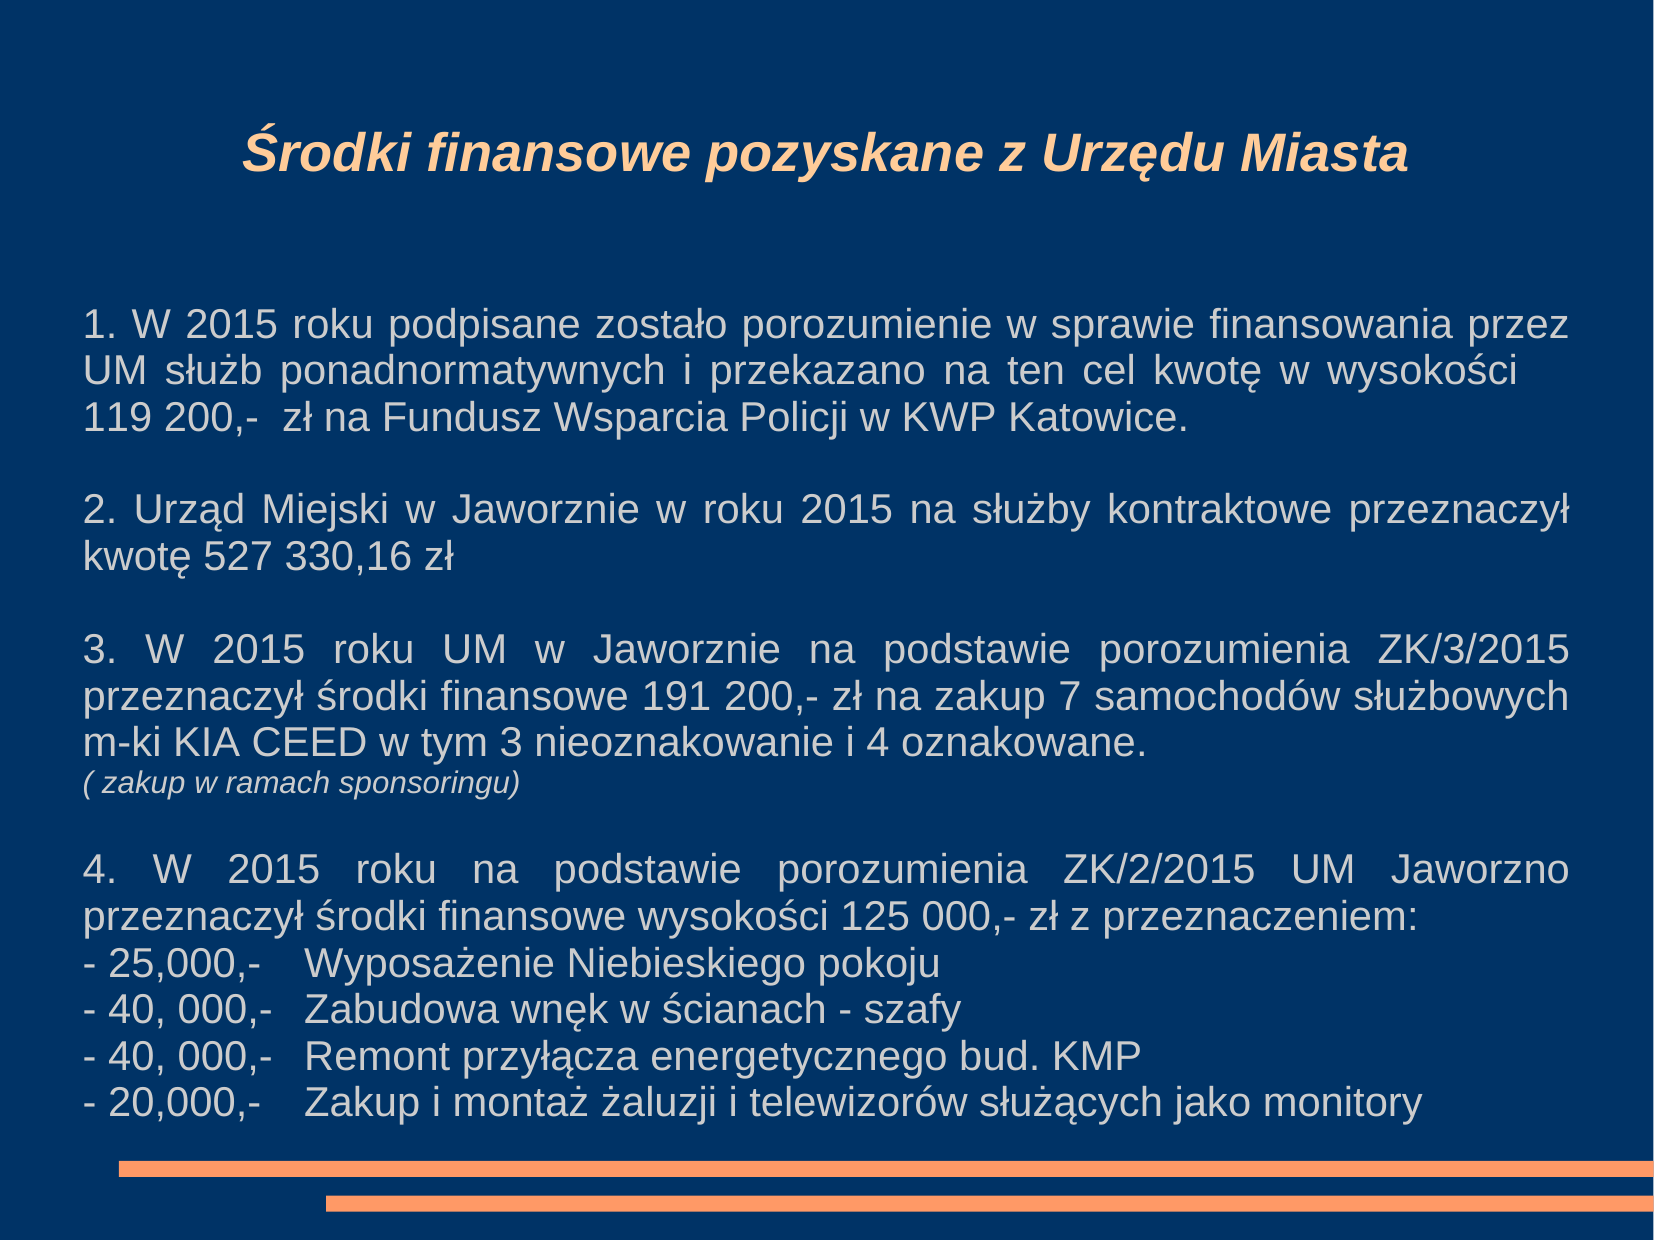

# Środki finansowe pozyskane z Urzędu Miasta
1. W 2015 roku podpisane zostało porozumienie w sprawie finansowania przez UM służb ponadnormatywnych i przekazano na ten cel kwotę w wysokości 119 200,- zł na Fundusz Wsparcia Policji w KWP Katowice.
2. Urząd Miejski w Jaworznie w roku 2015 na służby kontraktowe przeznaczył kwotę 527 330,16 zł
3. W 2015 roku UM w Jaworznie na podstawie porozumienia ZK/3/2015 przeznaczył środki finansowe 191 200,- zł na zakup 7 samochodów służbowych m-ki KIA CEED w tym 3 nieoznakowanie i 4 oznakowane.
( zakup w ramach sponsoringu)
4. W 2015 roku na podstawie porozumienia ZK/2/2015 UM Jaworzno przeznaczył środki finansowe wysokości 125 000,- zł z przeznaczeniem:
- 25,000,- 	Wyposażenie Niebieskiego pokoju
- 40, 000,- 	Zabudowa wnęk w ścianach - szafy
- 40, 000,-	Remont przyłącza energetycznego bud. KMP
- 20,000,- 	Zakup i montaż żaluzji i telewizorów służących jako monitory